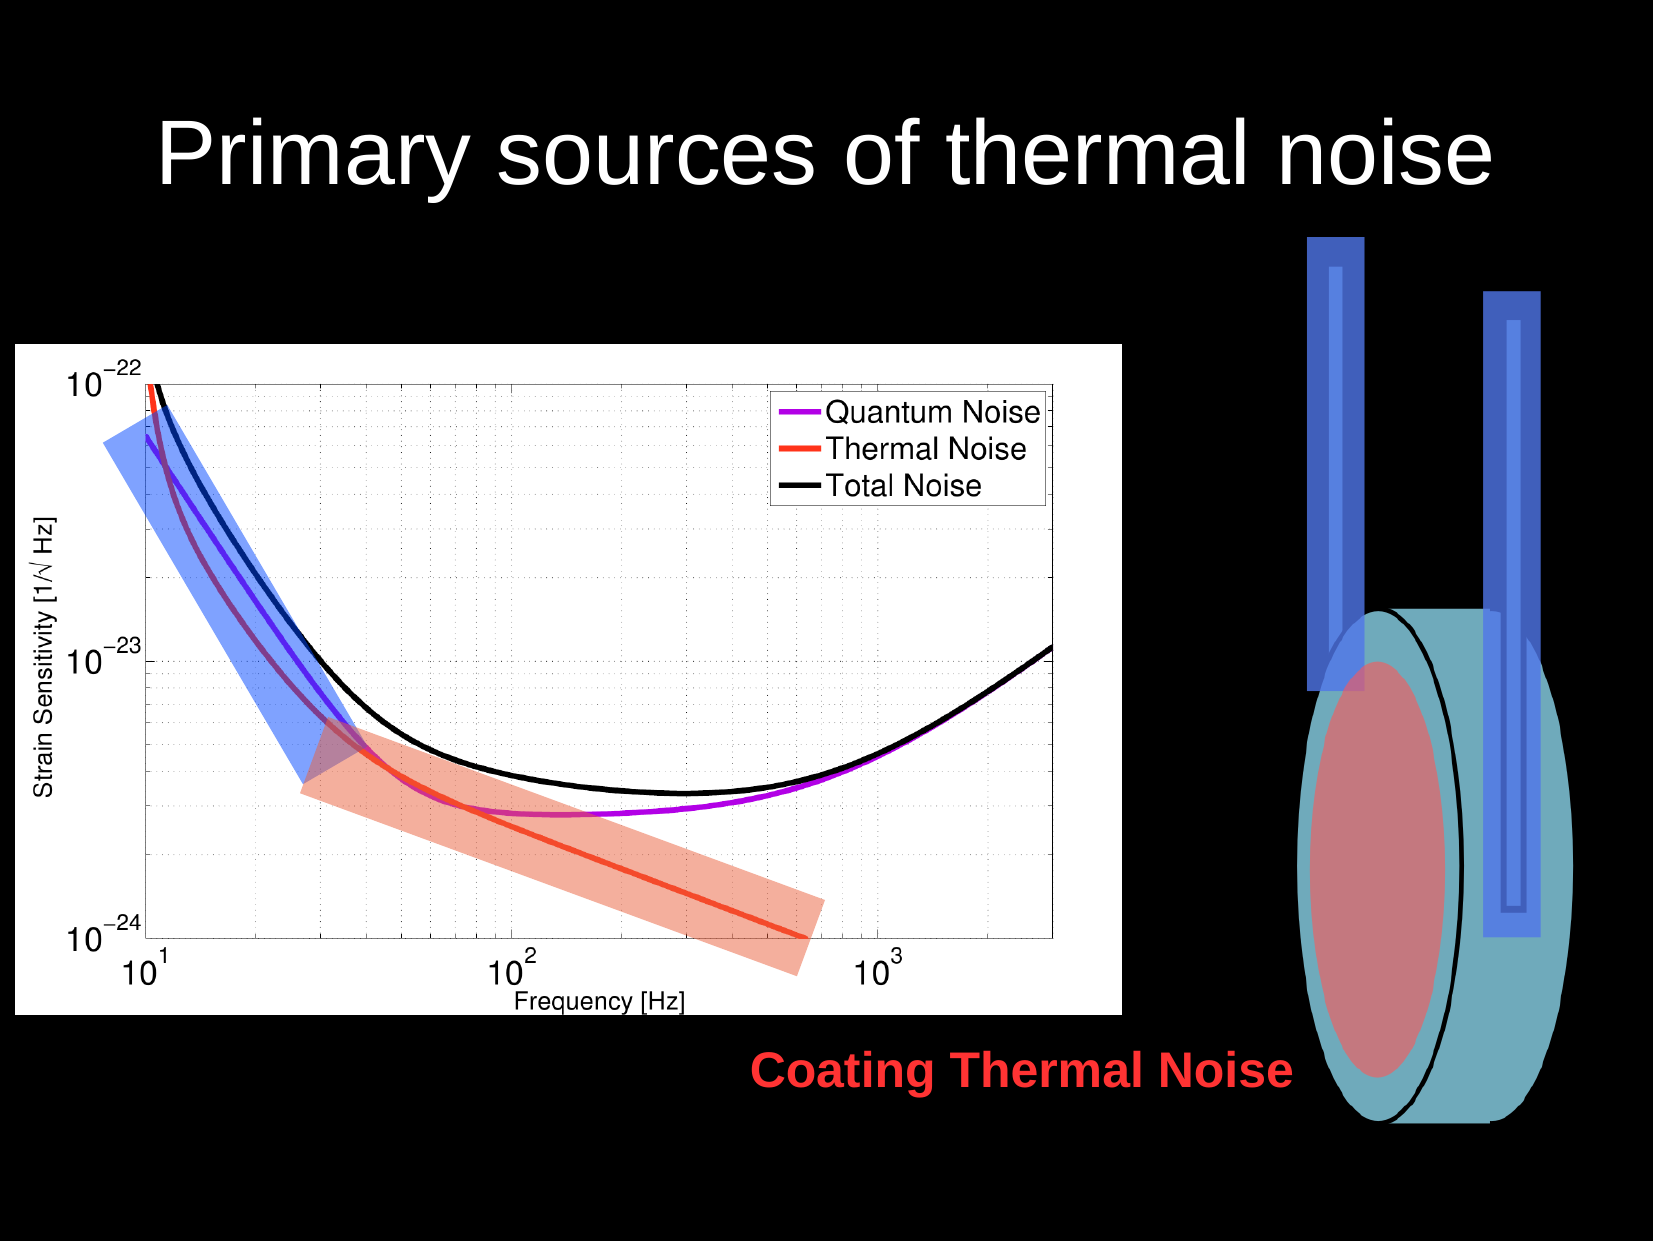

# Primary sources of thermal noise
Coating Thermal Noise